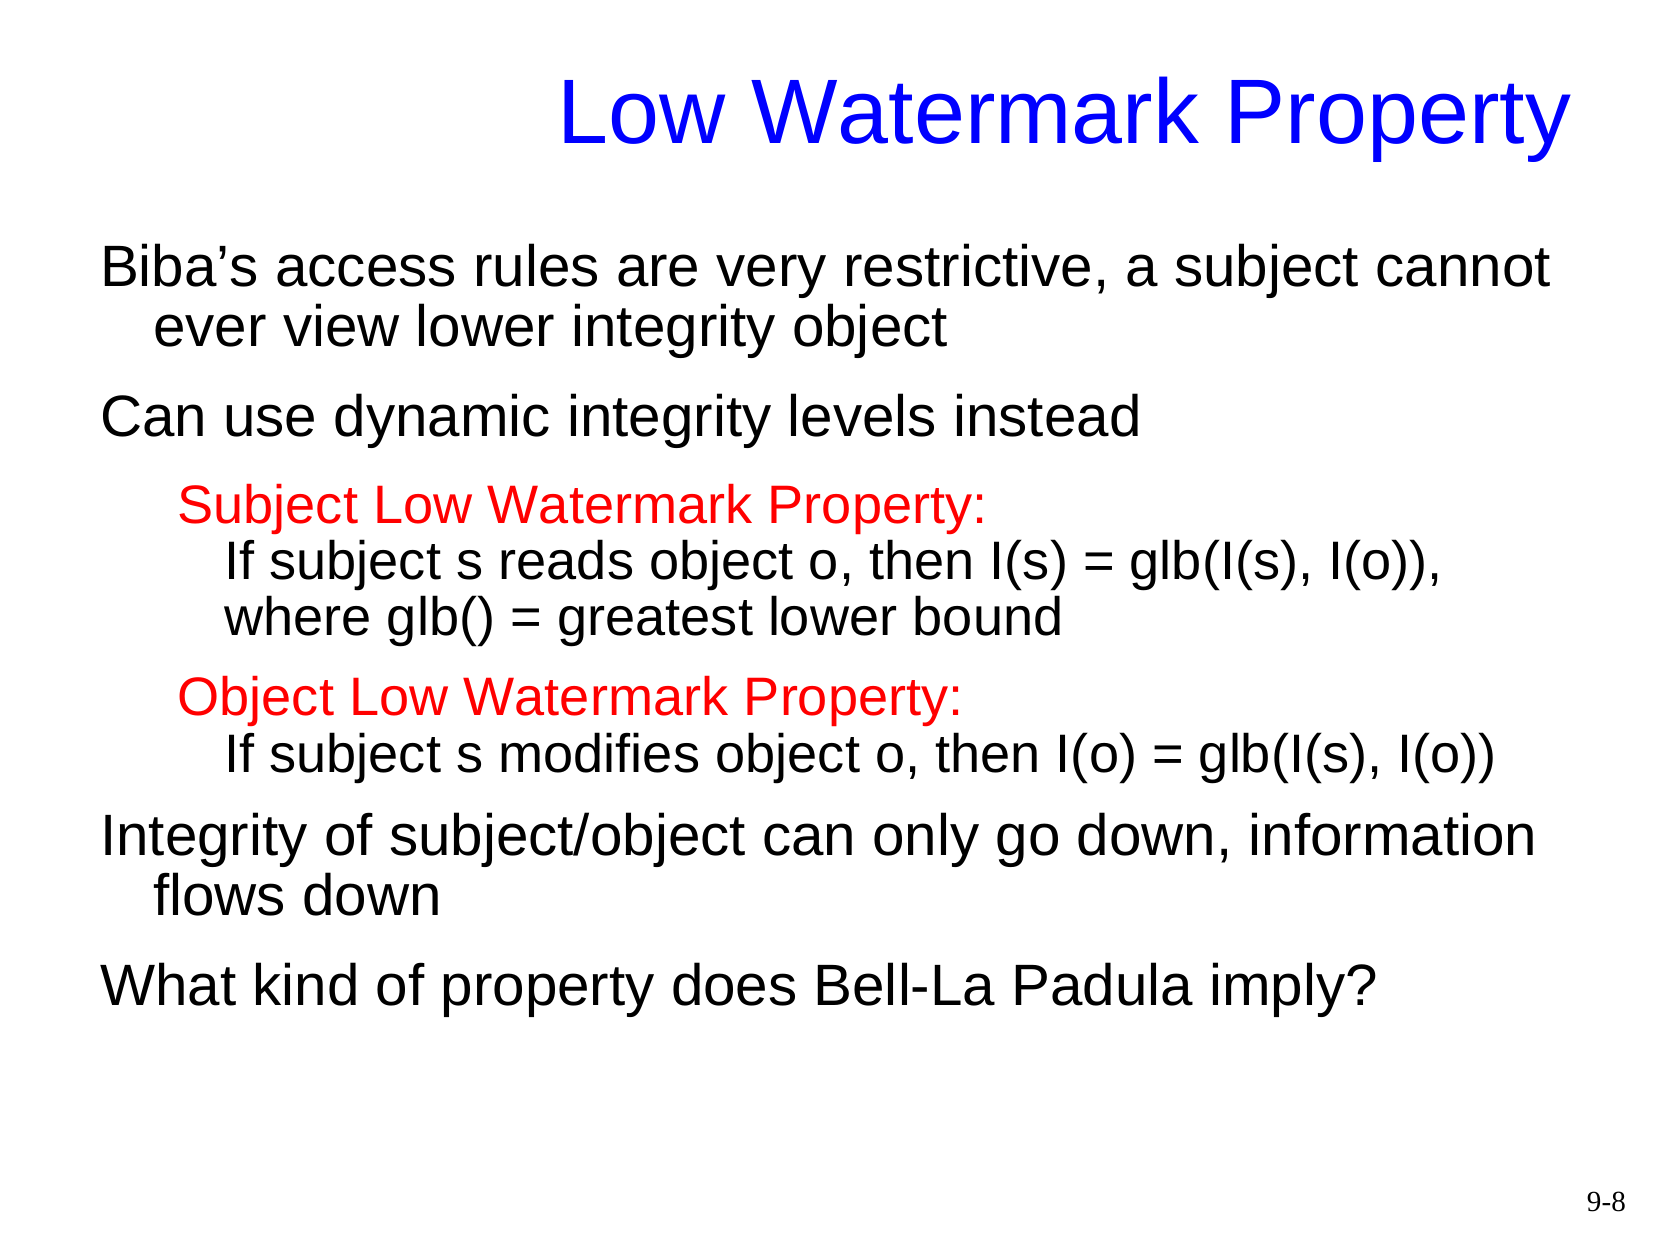

# Low Watermark Property
Biba’s access rules are very restrictive, a subject cannot ever view lower integrity object
Can use dynamic integrity levels instead
Subject Low Watermark Property:
If subject s reads object o, then I(s) = glb(I(s), I(o)), where glb() = greatest lower bound
Object Low Watermark Property:
If subject s modifies object o, then I(o) = glb(I(s), I(o))
Integrity of subject/object can only go down, information flows down
What kind of property does Bell-La Padula imply?